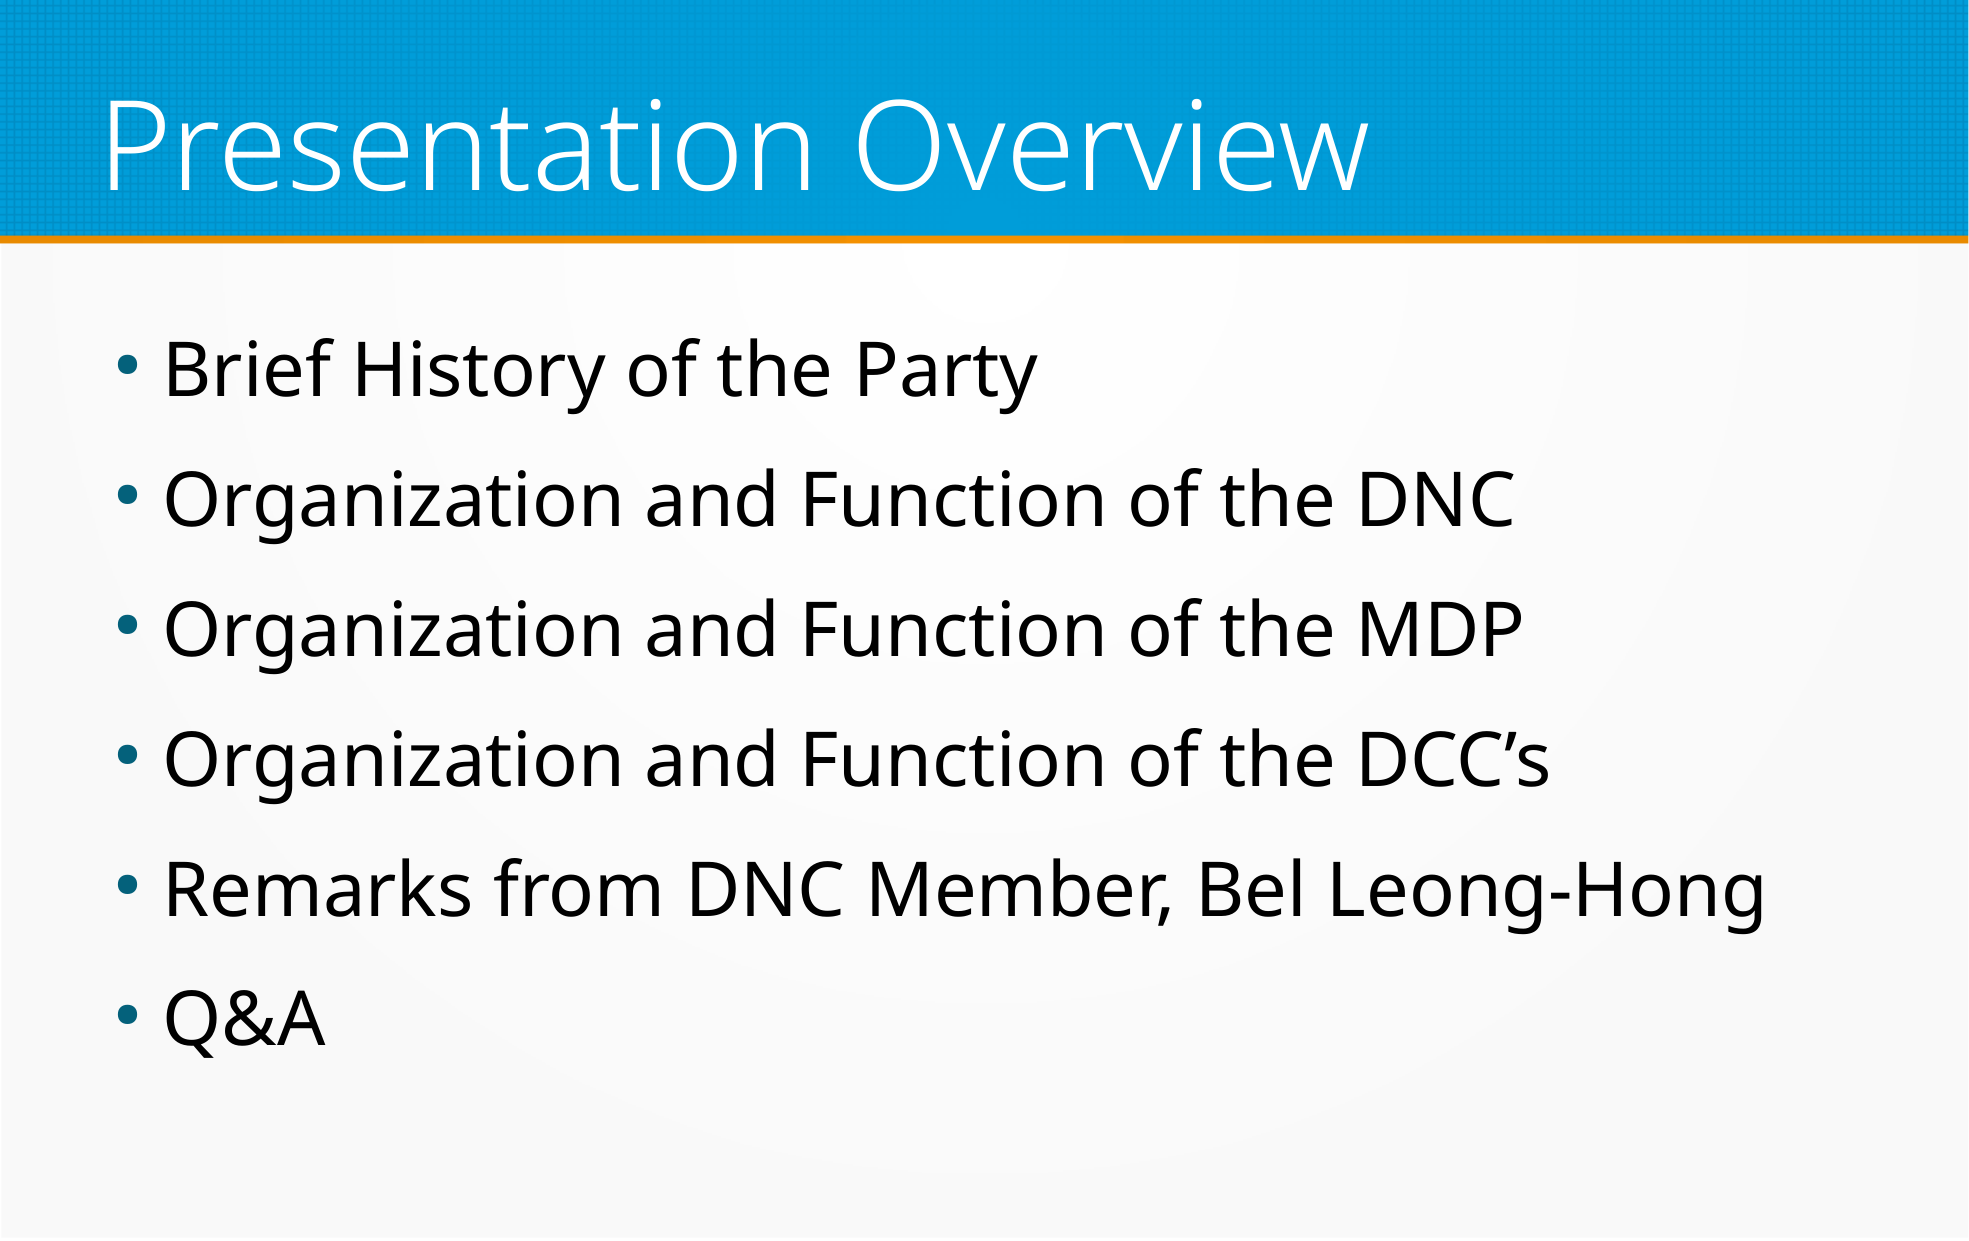

# Presentation Overview
Brief History of the Party
Organization and Function of the DNC
Organization and Function of the MDP
Organization and Function of the DCC’s
Remarks from DNC Member, Bel Leong-Hong
Q&A